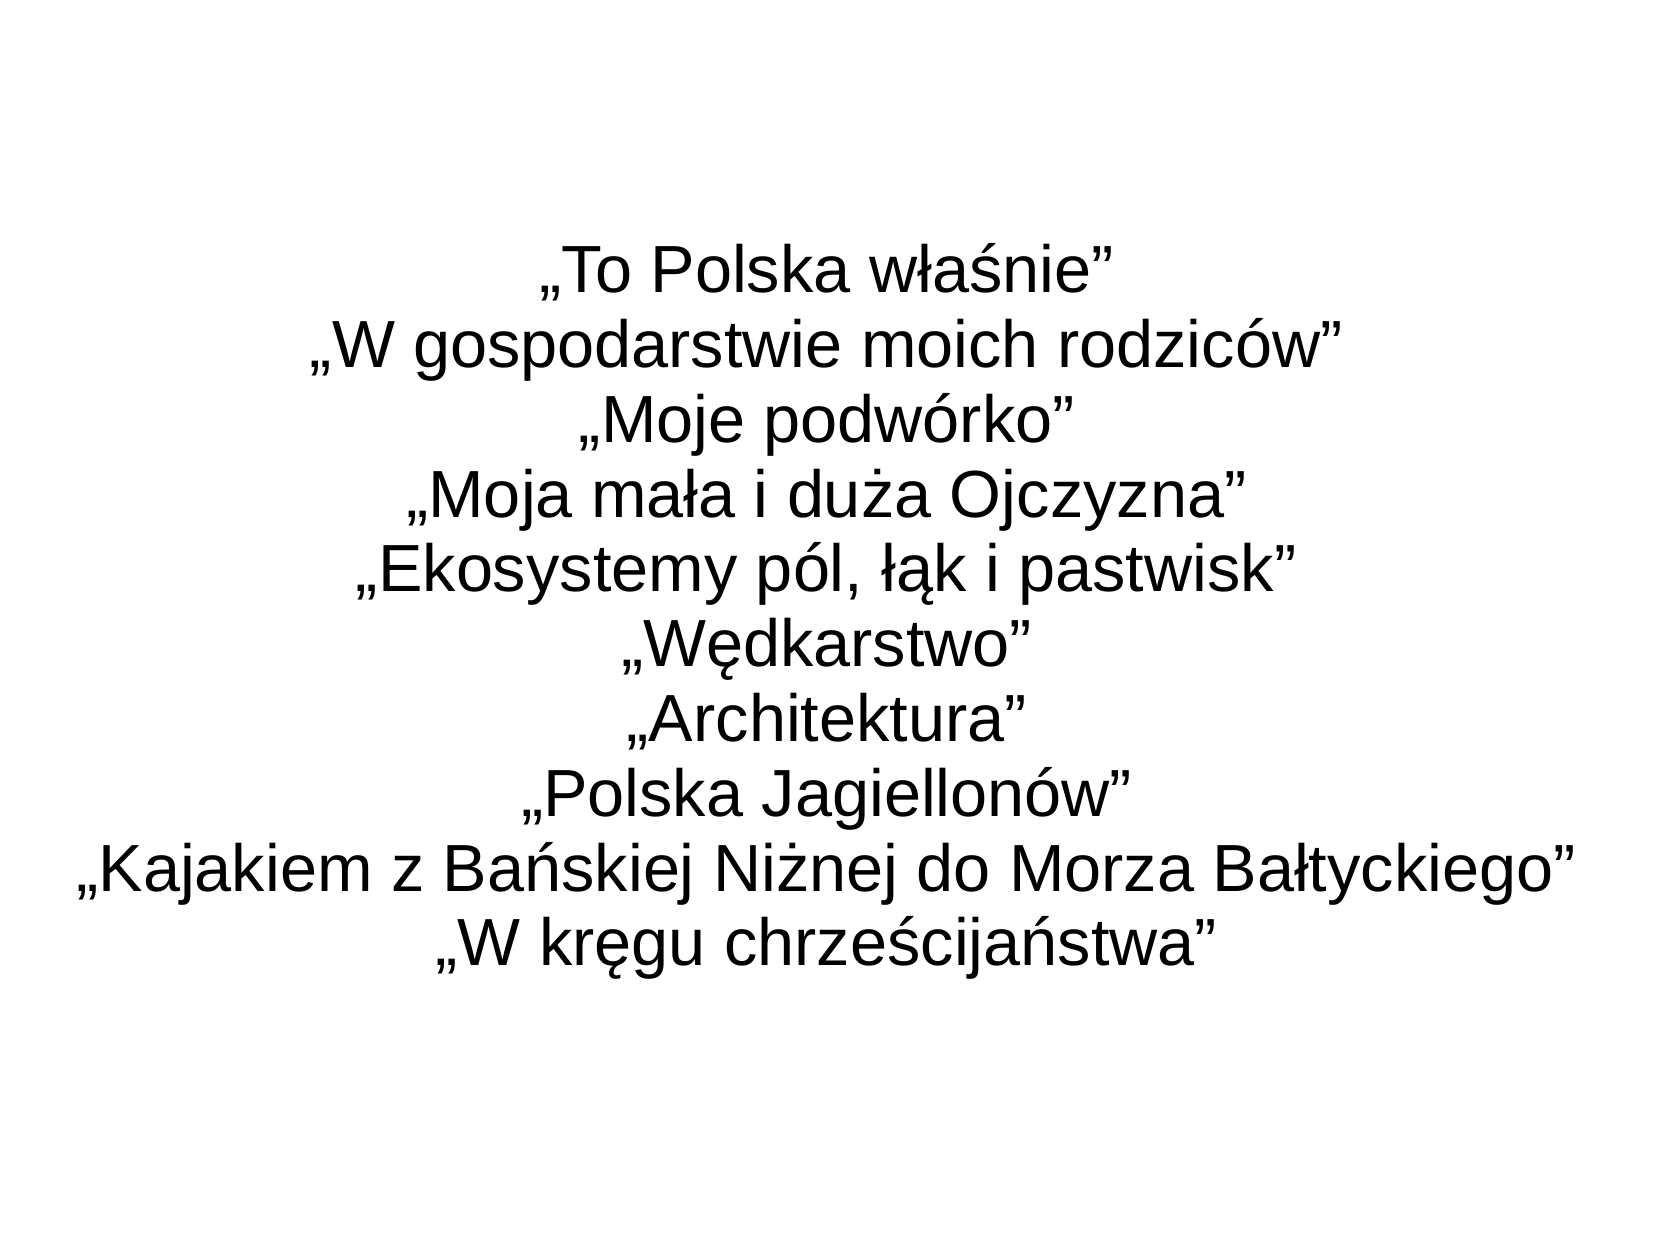

# „To Polska właśnie”
„W gospodarstwie moich rodziców”
„Moje podwórko”
„Moja mała i duża Ojczyzna”
„Ekosystemy pól, łąk i pastwisk”
„Wędkarstwo”
„Architektura”
„Polska Jagiellonów”
„Kajakiem z Bańskiej Niżnej do Morza Bałtyckiego”
„W kręgu chrześcijaństwa”